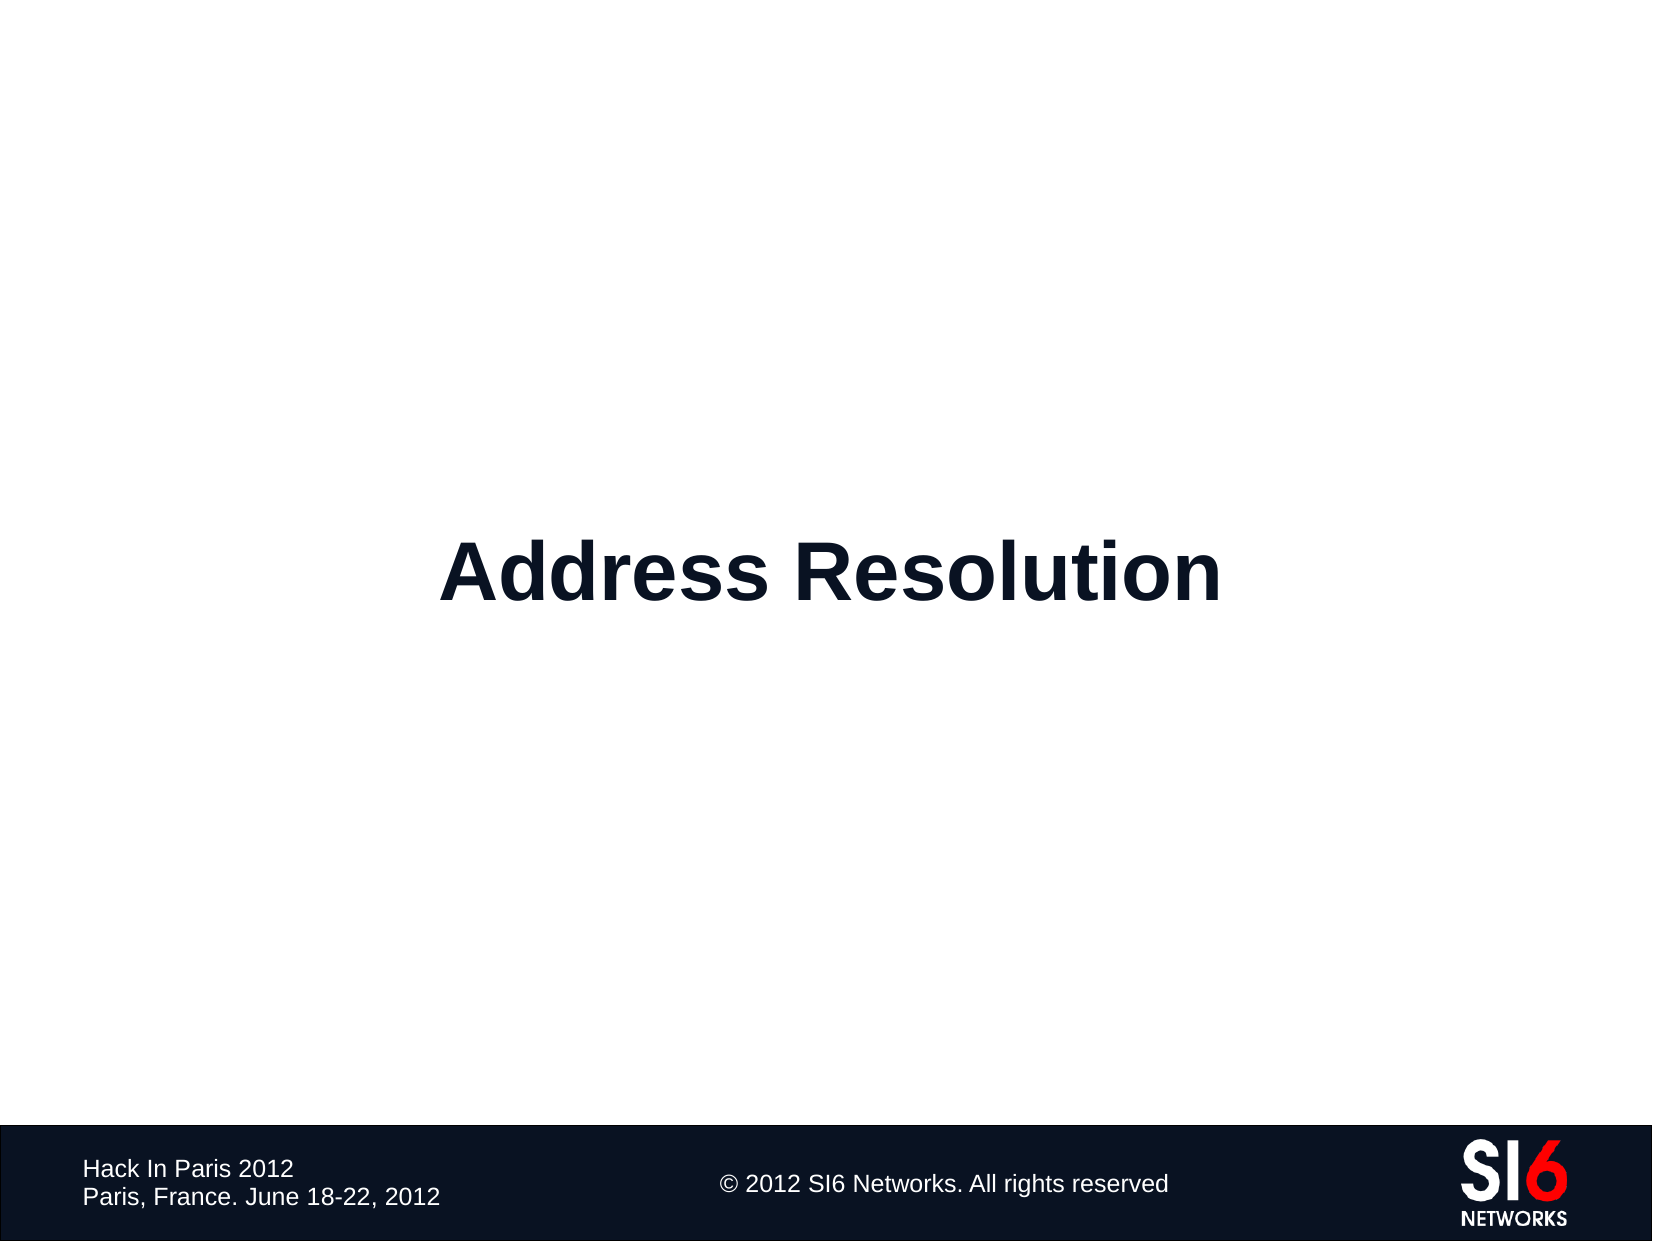

# Address Resolution
Congreso de Seguridad en Computo 2011
21